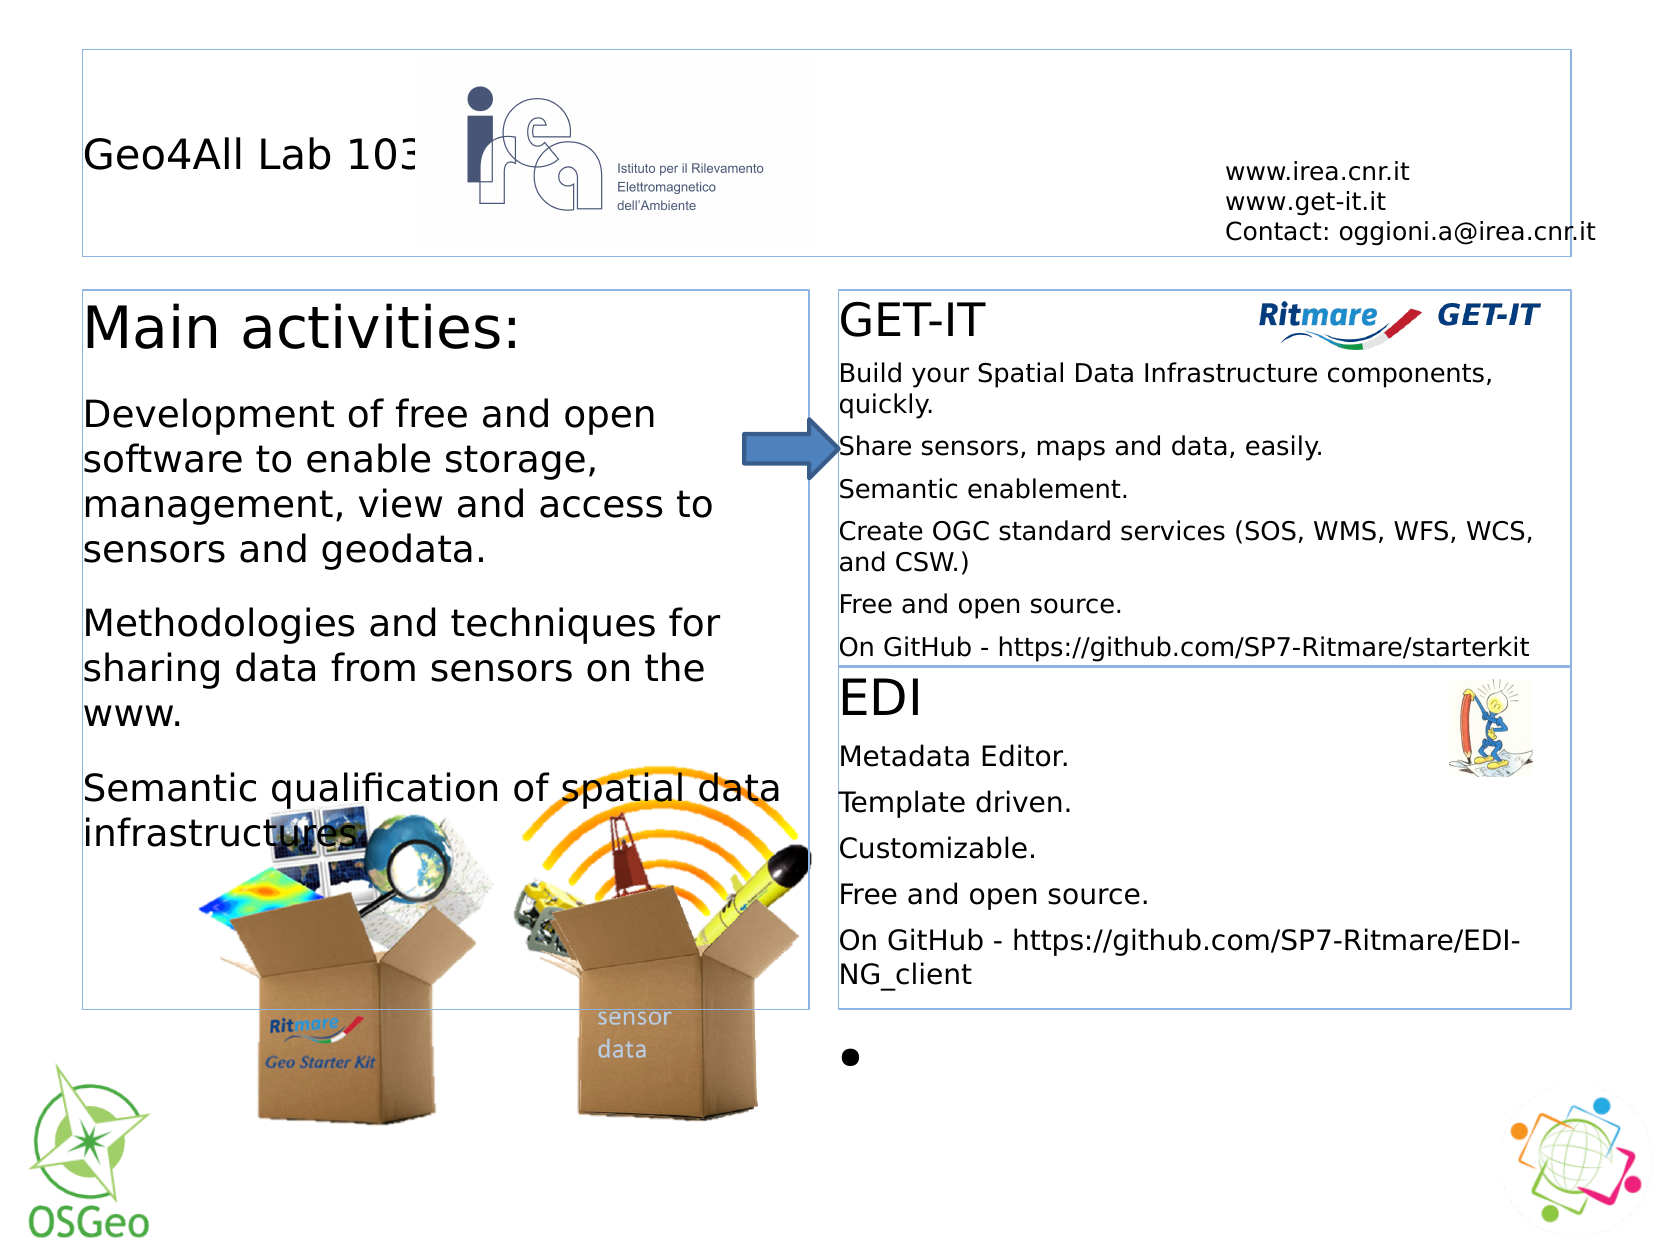

# Geo4All Lab 103
www.irea.cnr.it
www.get-it.it
Contact: oggioni.a@irea.cnr.it
Main activities:
Development of free and open software to enable storage, management, view and access to sensors and geodata.
Methodologies and techniques for sharing data from sensors on the www.
Semantic qualification of spatial data infrastructures.
GET-IT
Build your Spatial Data Infrastructure components, quickly.
Share sensors, maps and data, easily.
Semantic enablement.
Create OGC standard services (SOS, WMS, WFS, WCS, and CSW.)
Free and open source.
On GitHub - https://github.com/SP7-Ritmare/starterkit
EDI
Metadata Editor.
Template driven.
Customizable.
Free and open source.
On GitHub - https://github.com/SP7-Ritmare/EDI-NG_client